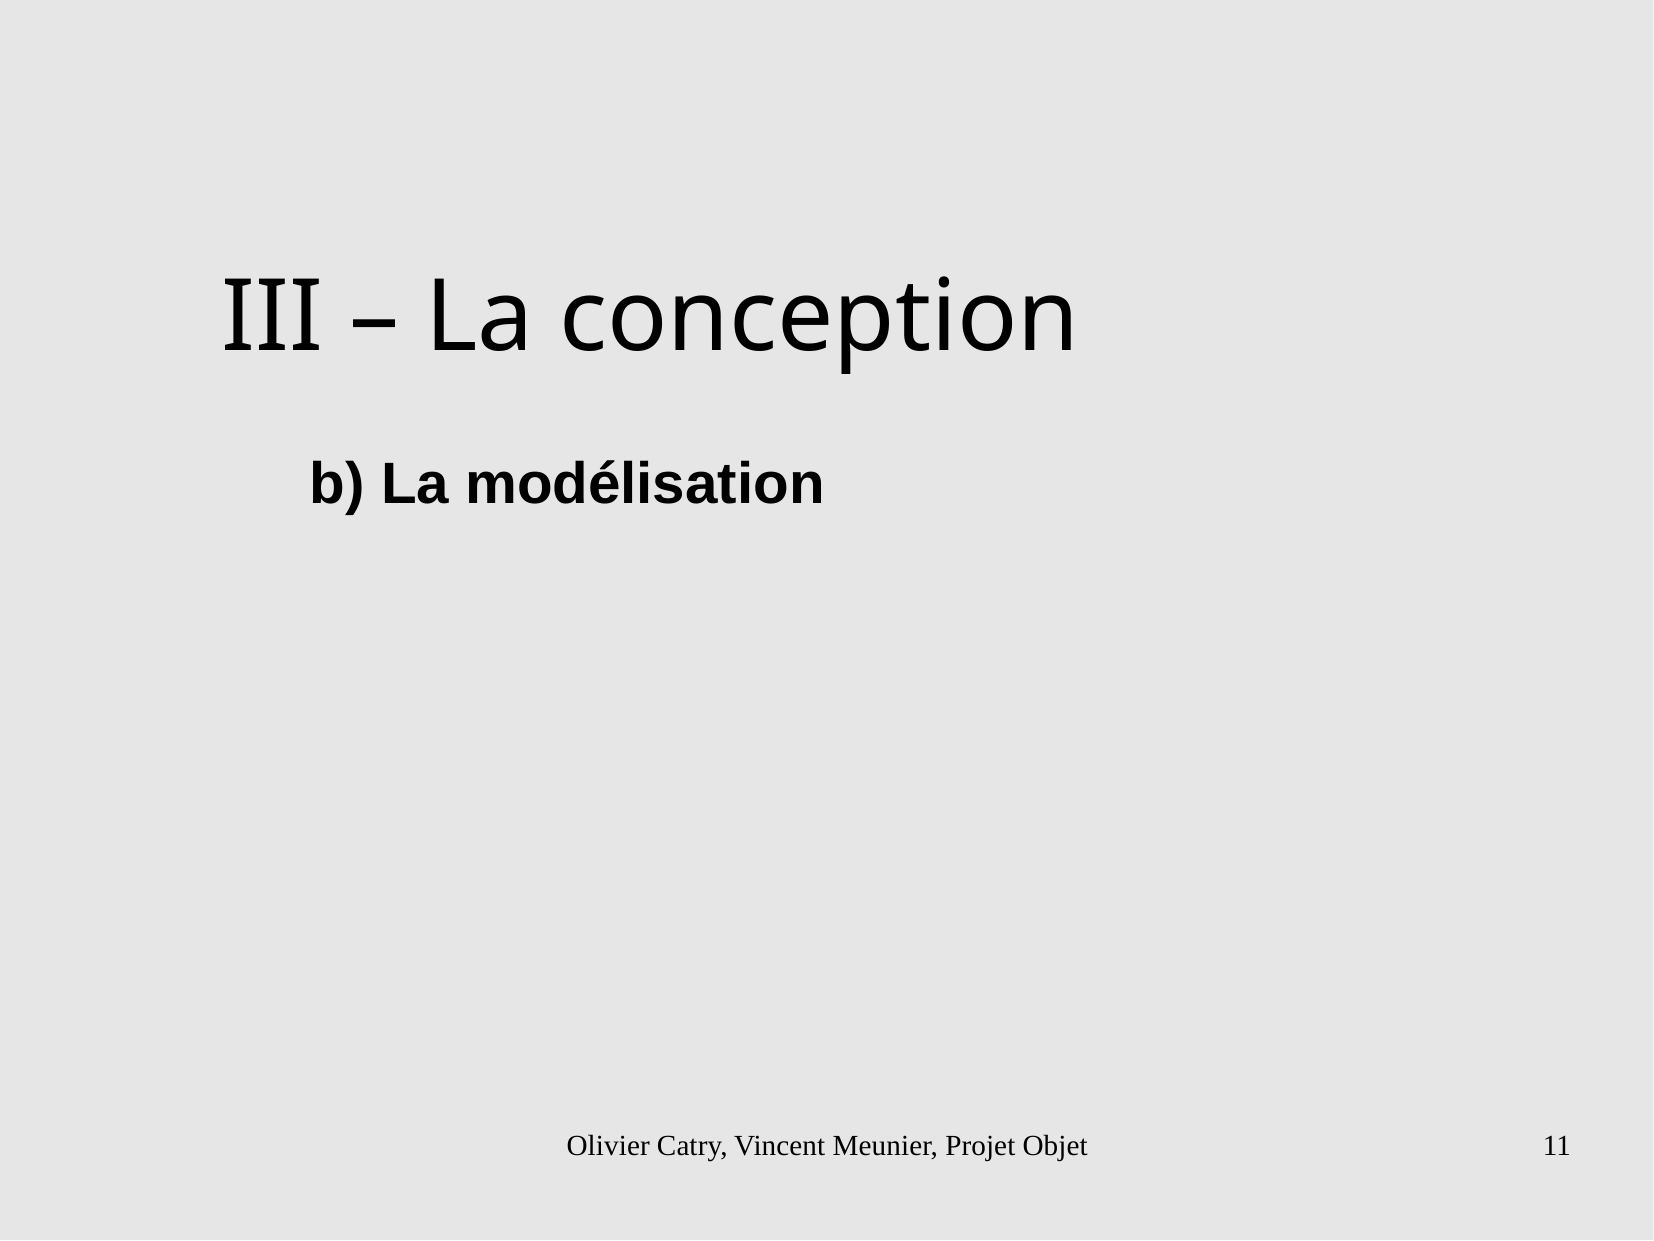

III – La conception
b) La modélisation
Olivier Catry, Vincent Meunier, Projet Objet
11